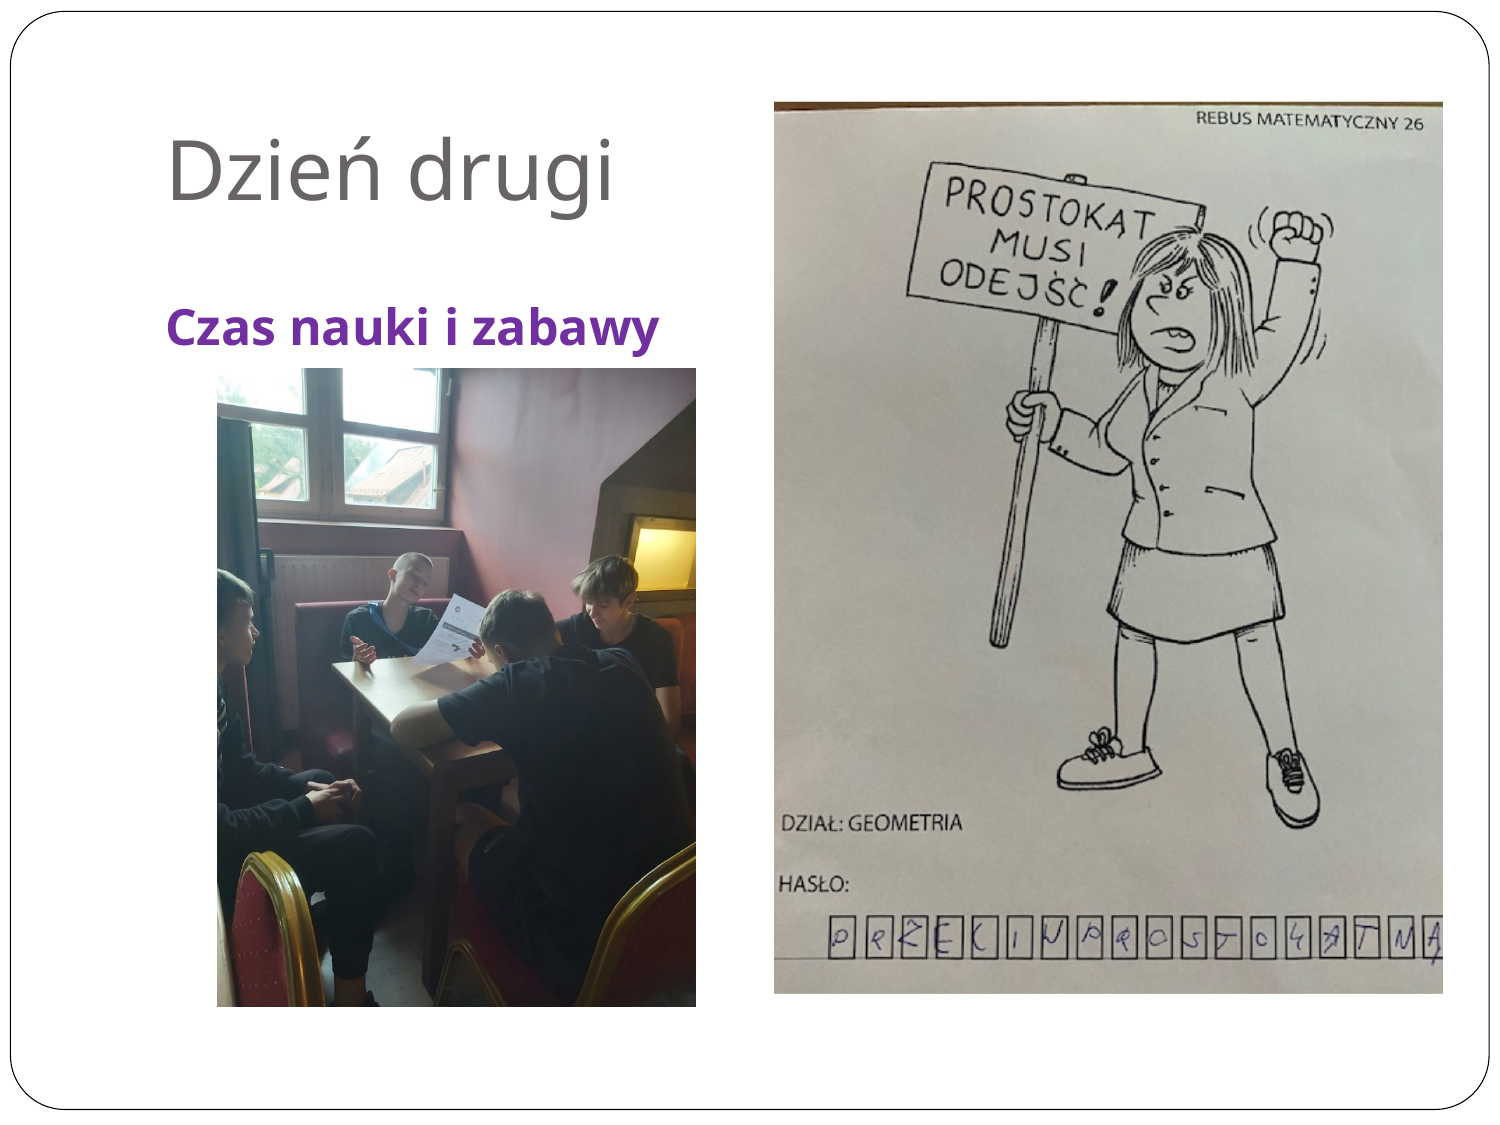

# Dzień drugi
Czas nauki i zabawy